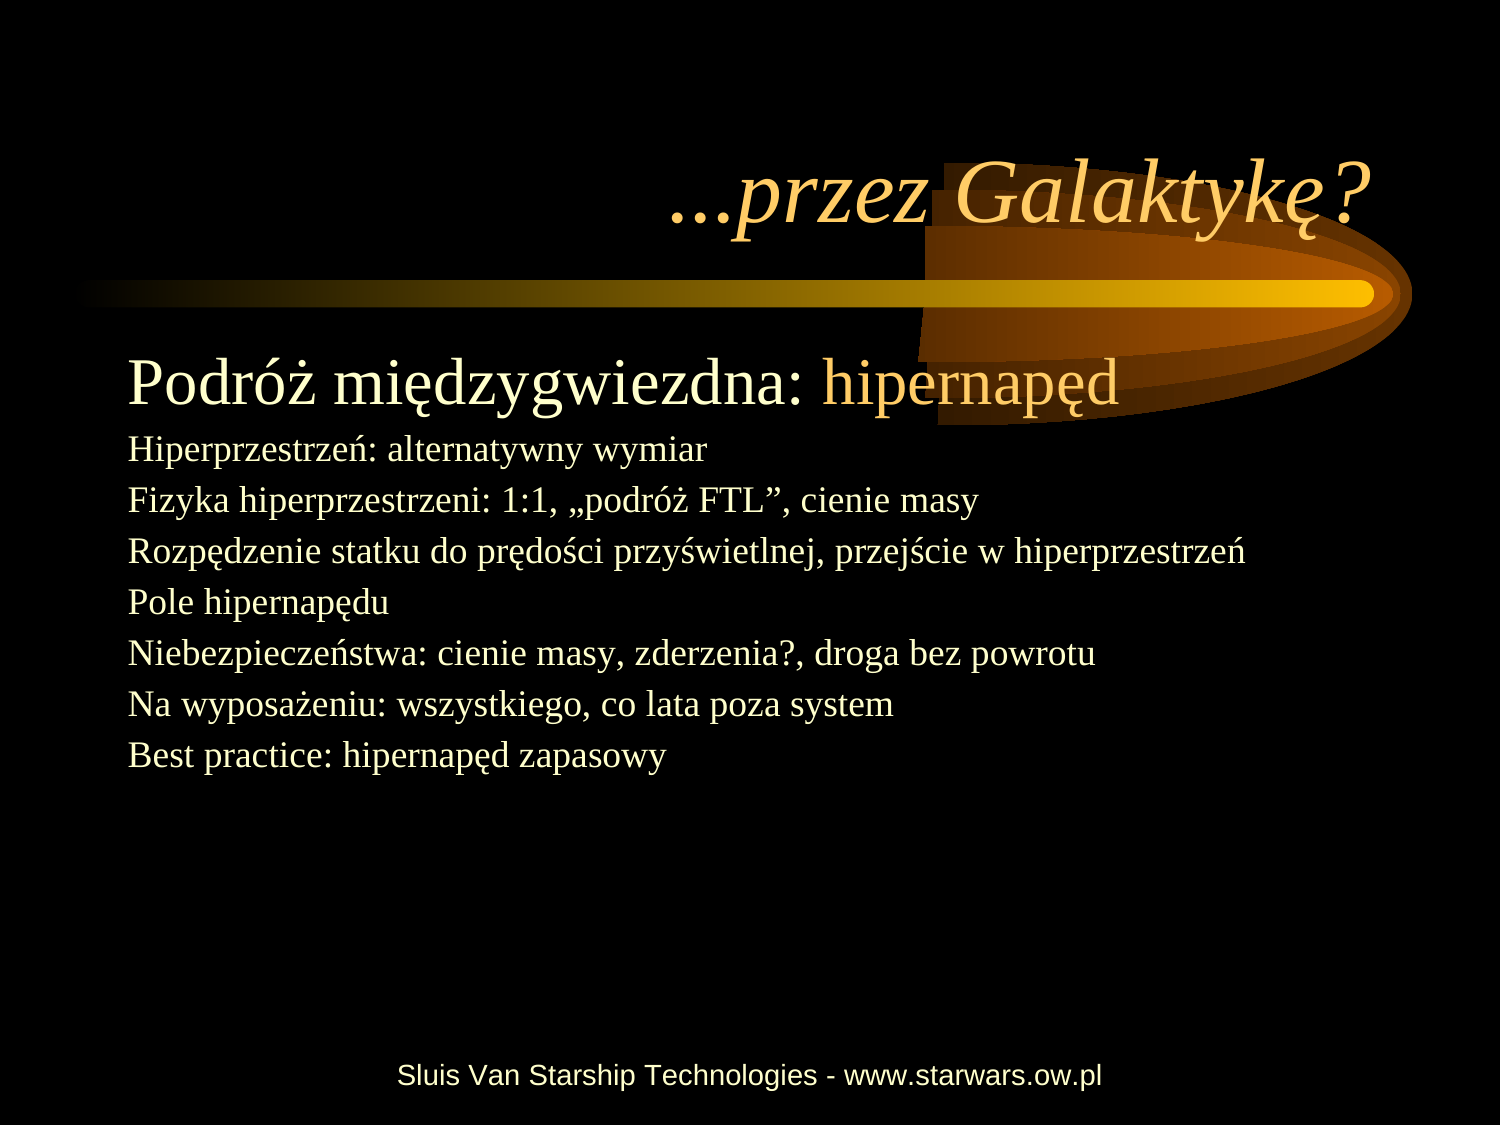

# ...przez Galaktykę?
Podróż międzygwiezdna: hipernapęd
Hiperprzestrzeń: alternatywny wymiar
Fizyka hiperprzestrzeni: 1:1, „podróż FTL”, cienie masy
Rozpędzenie statku do prędości przyświetlnej, przejście w hiperprzestrzeń
Pole hipernapędu
Niebezpieczeństwa: cienie masy, zderzenia?, droga bez powrotu
Na wyposażeniu: wszystkiego, co lata poza system
Best practice: hipernapęd zapasowy
Sluis Van Starship Technologies - www.starwars.ow.pl